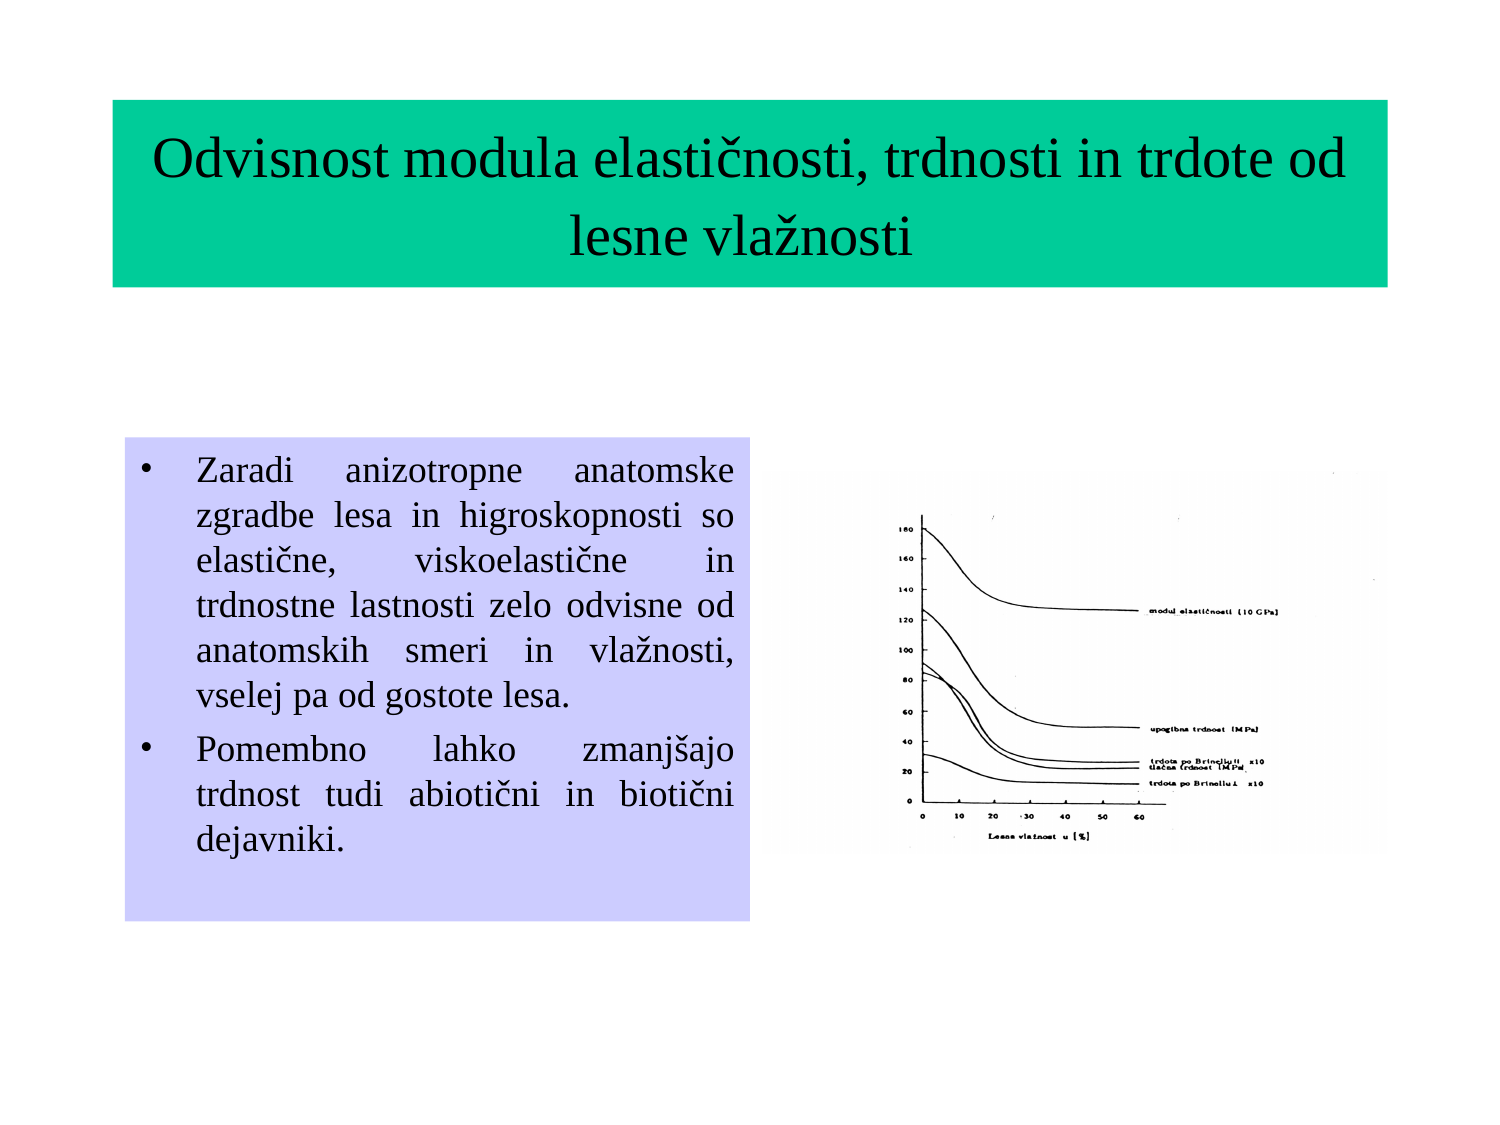

# Odvisnost modula elastičnosti, trdnosti in trdote od lesne vlažnosti
Zaradi anizotropne anatomske zgradbe lesa in higroskopnosti so elastične, viskoelastične in trdnostne lastnosti zelo odvisne od anatomskih smeri in vlažnosti, vselej pa od gostote lesa.
Pomembno lahko zmanjšajo trdnost tudi abiotični in biotični dejavniki.